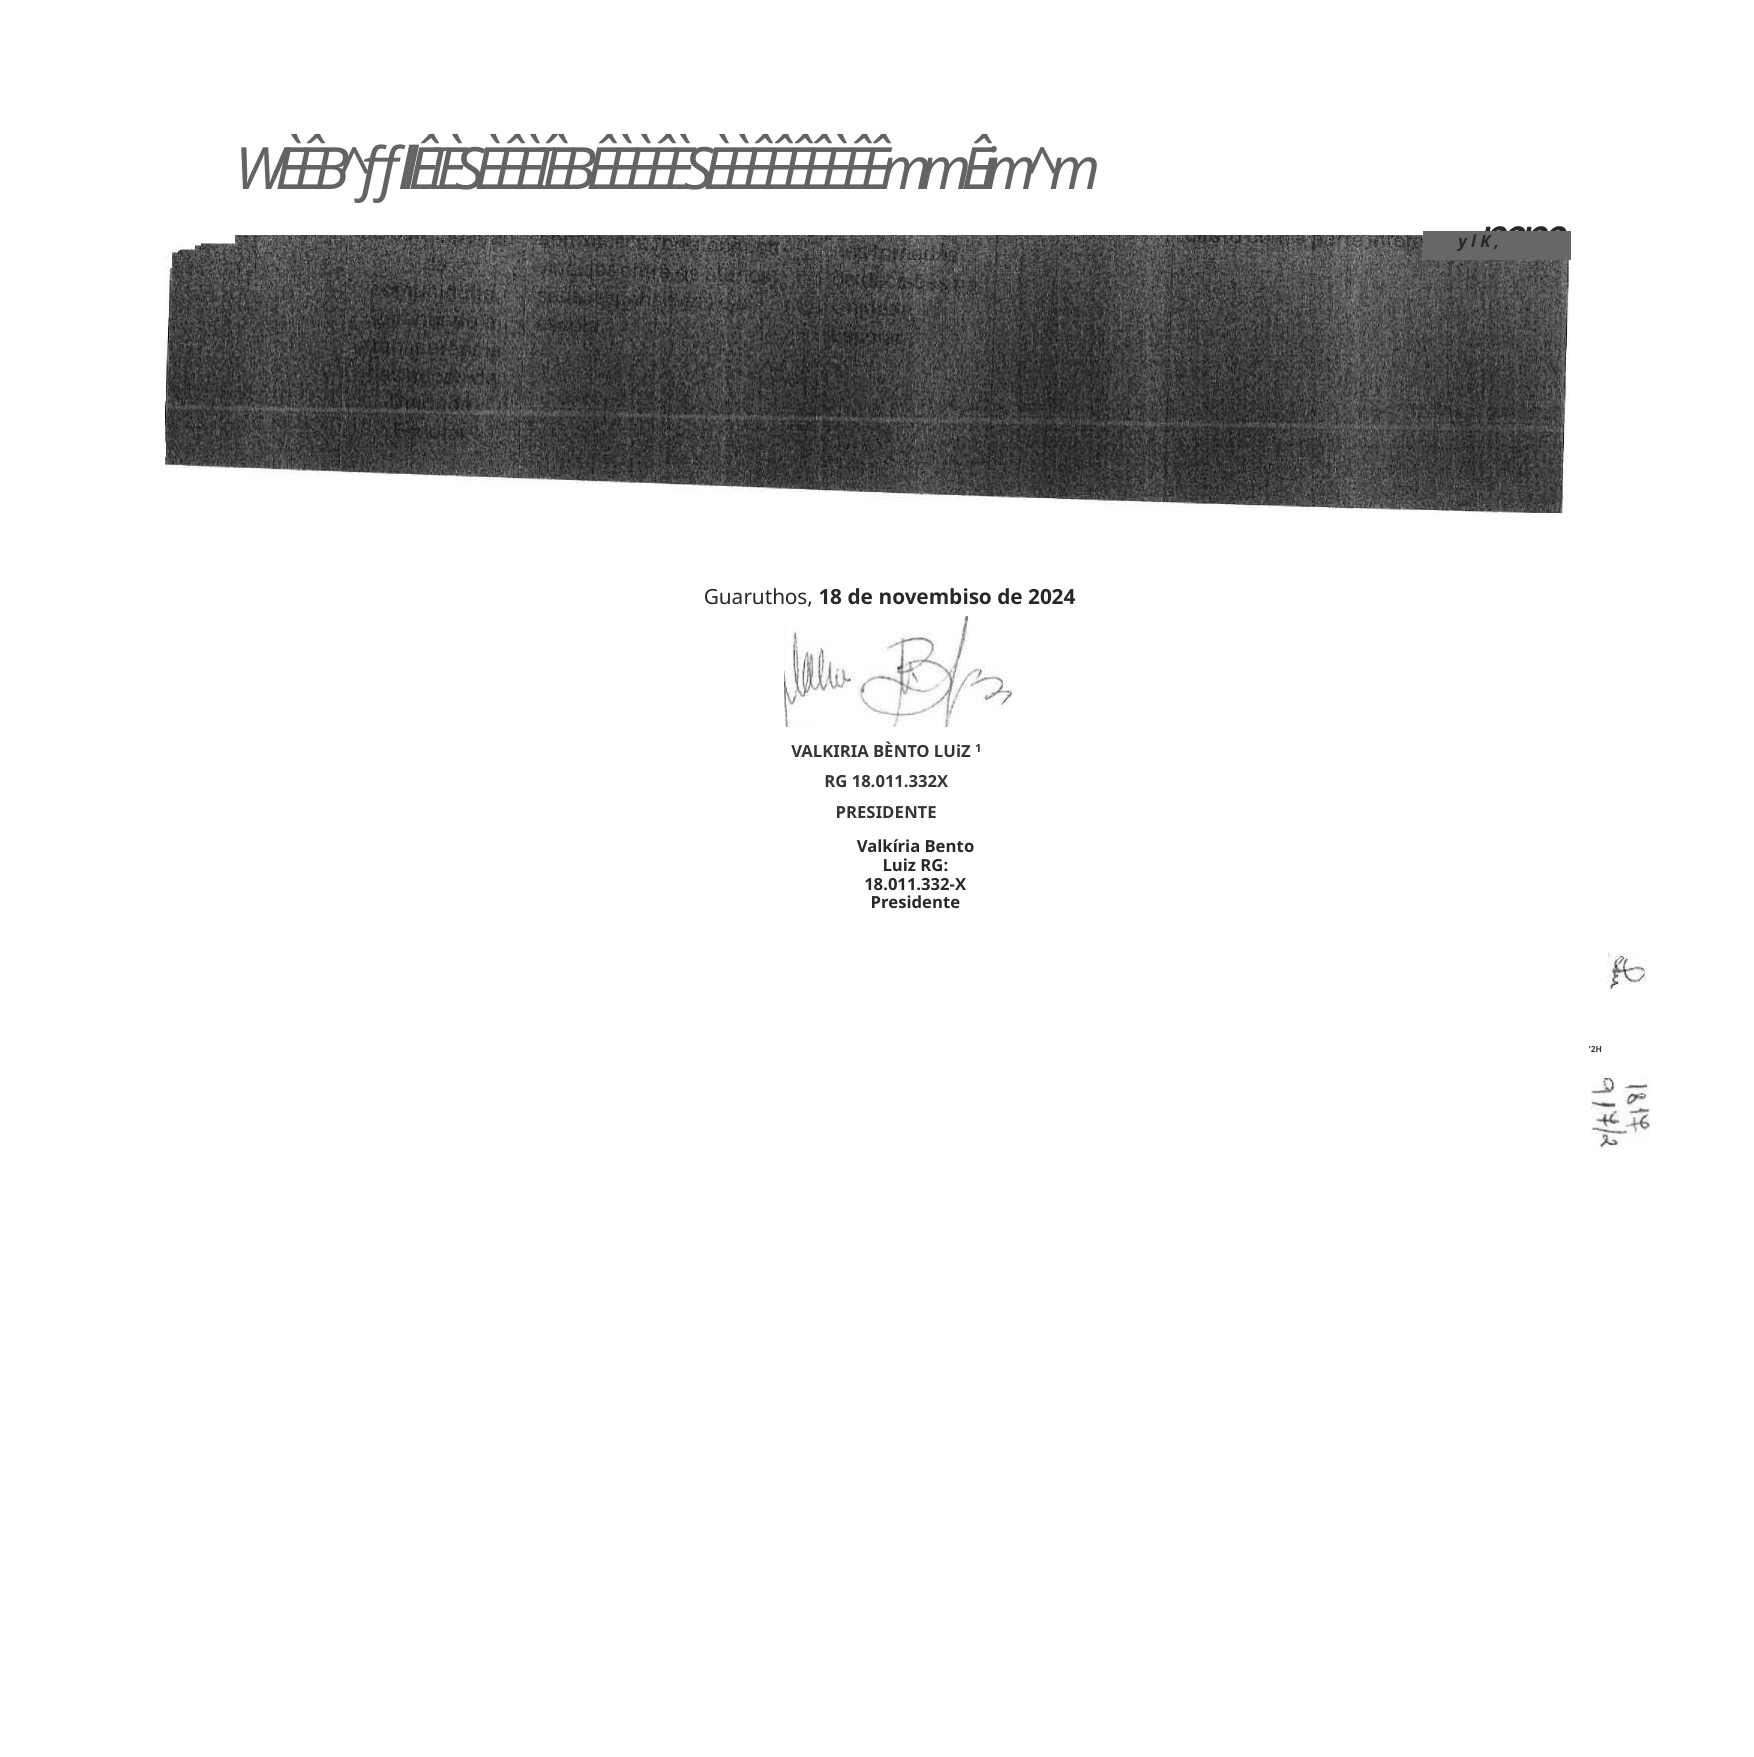

WÈÊB^ffllÊIÈSÈÊÈÍÈBÊÈÈÊÈSÈÈÊÊÊÊÈÊÊmmÊim^m
mm
ylK,
Guaruthos, 18 de novembiso de 2024
VALKIRIA BÈNTO LUiZ 1 RG 18.011.332X PRESIDENTE
Valkíria Bento Luiz RG: 18.011.332-X Presidente
'2H